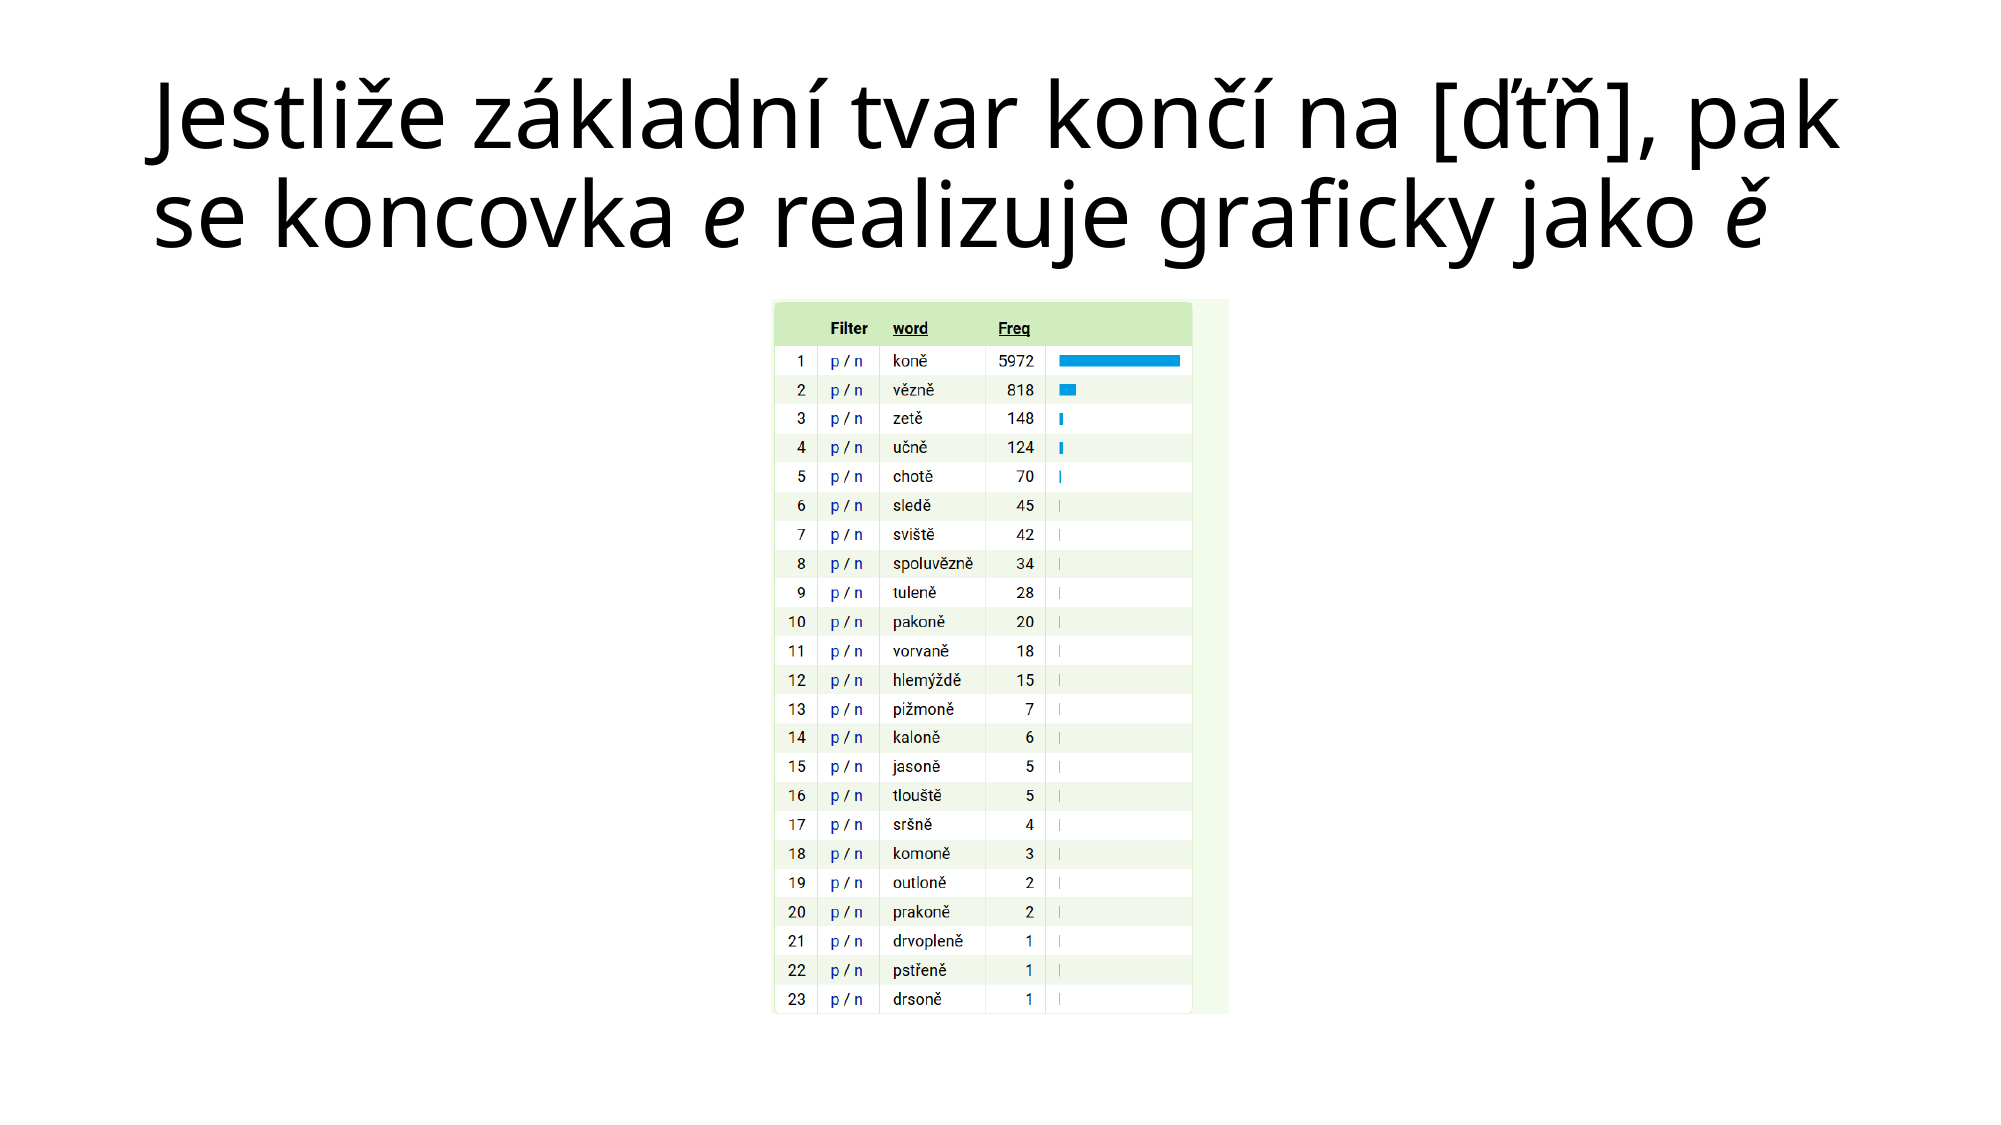

# Jestliže základní tvar končí na [ďťň], pak se koncovka e realizuje graficky jako ě